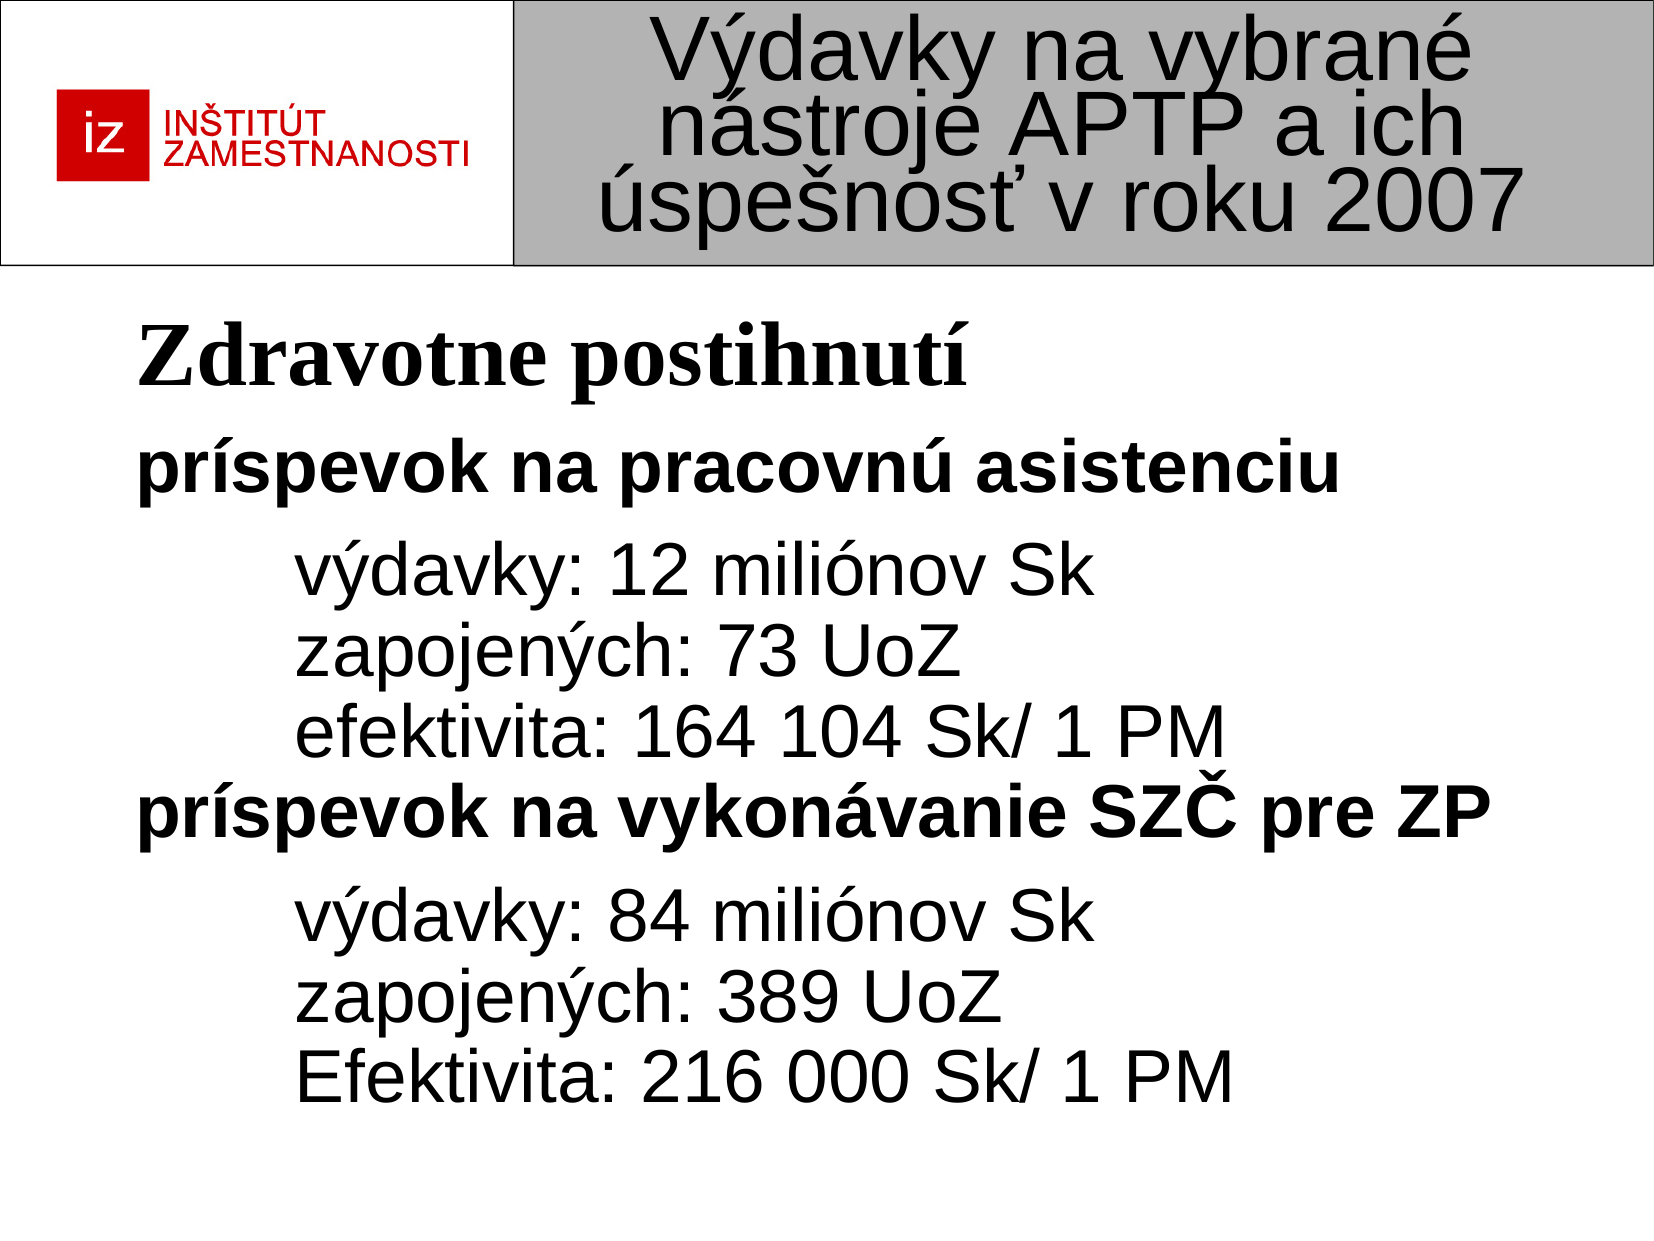

# Výdavky na vybrané nástroje APTP a ich úspešnosť v roku 2007
Zdravotne postihnutí
príspevok na pracovnú asistenciu
výdavky: 12 miliónov Sk
zapojených: 73 UoZ
efektivita: 164 104 Sk/ 1 PM
príspevok na vykonávanie SZČ pre ZP
výdavky: 84 miliónov Sk
zapojených: 389 UoZ
Efektivita: 216 000 Sk/ 1 PM